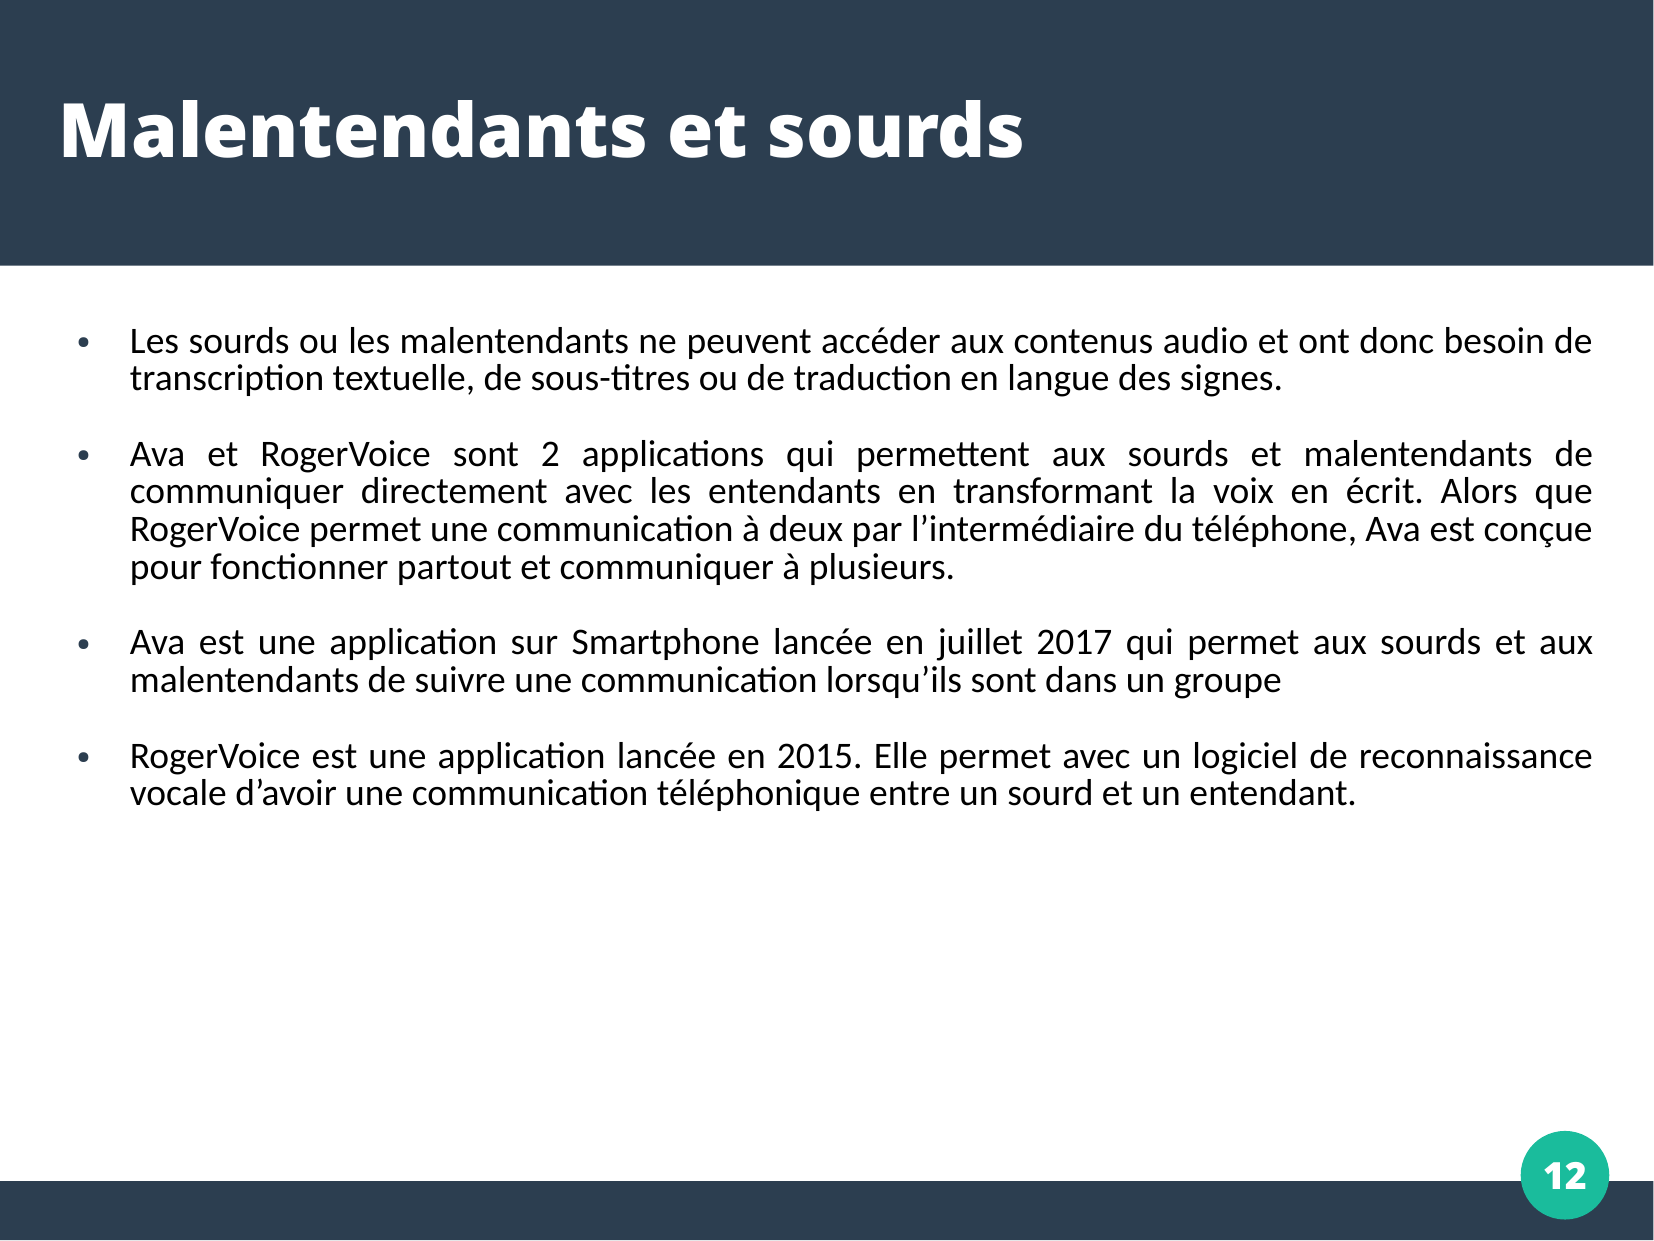

# Malentendants et sourds
Les sourds ou les malentendants ne peuvent accéder aux contenus audio et ont donc besoin de transcription textuelle, de sous-titres ou de traduction en langue des signes.
Ava et RogerVoice sont 2 applications qui permettent aux sourds et malentendants de communiquer directement avec les entendants en transformant la voix en écrit. Alors que RogerVoice permet une communication à deux par l’intermédiaire du téléphone, Ava est conçue pour fonctionner partout et communiquer à plusieurs.
Ava est une application sur Smartphone lancée en juillet 2017 qui permet aux sourds et aux malentendants de suivre une communication lorsqu’ils sont dans un groupe
RogerVoice est une application lancée en 2015. Elle permet avec un logiciel de reconnaissance vocale d’avoir une communication téléphonique entre un sourd et un entendant.
12